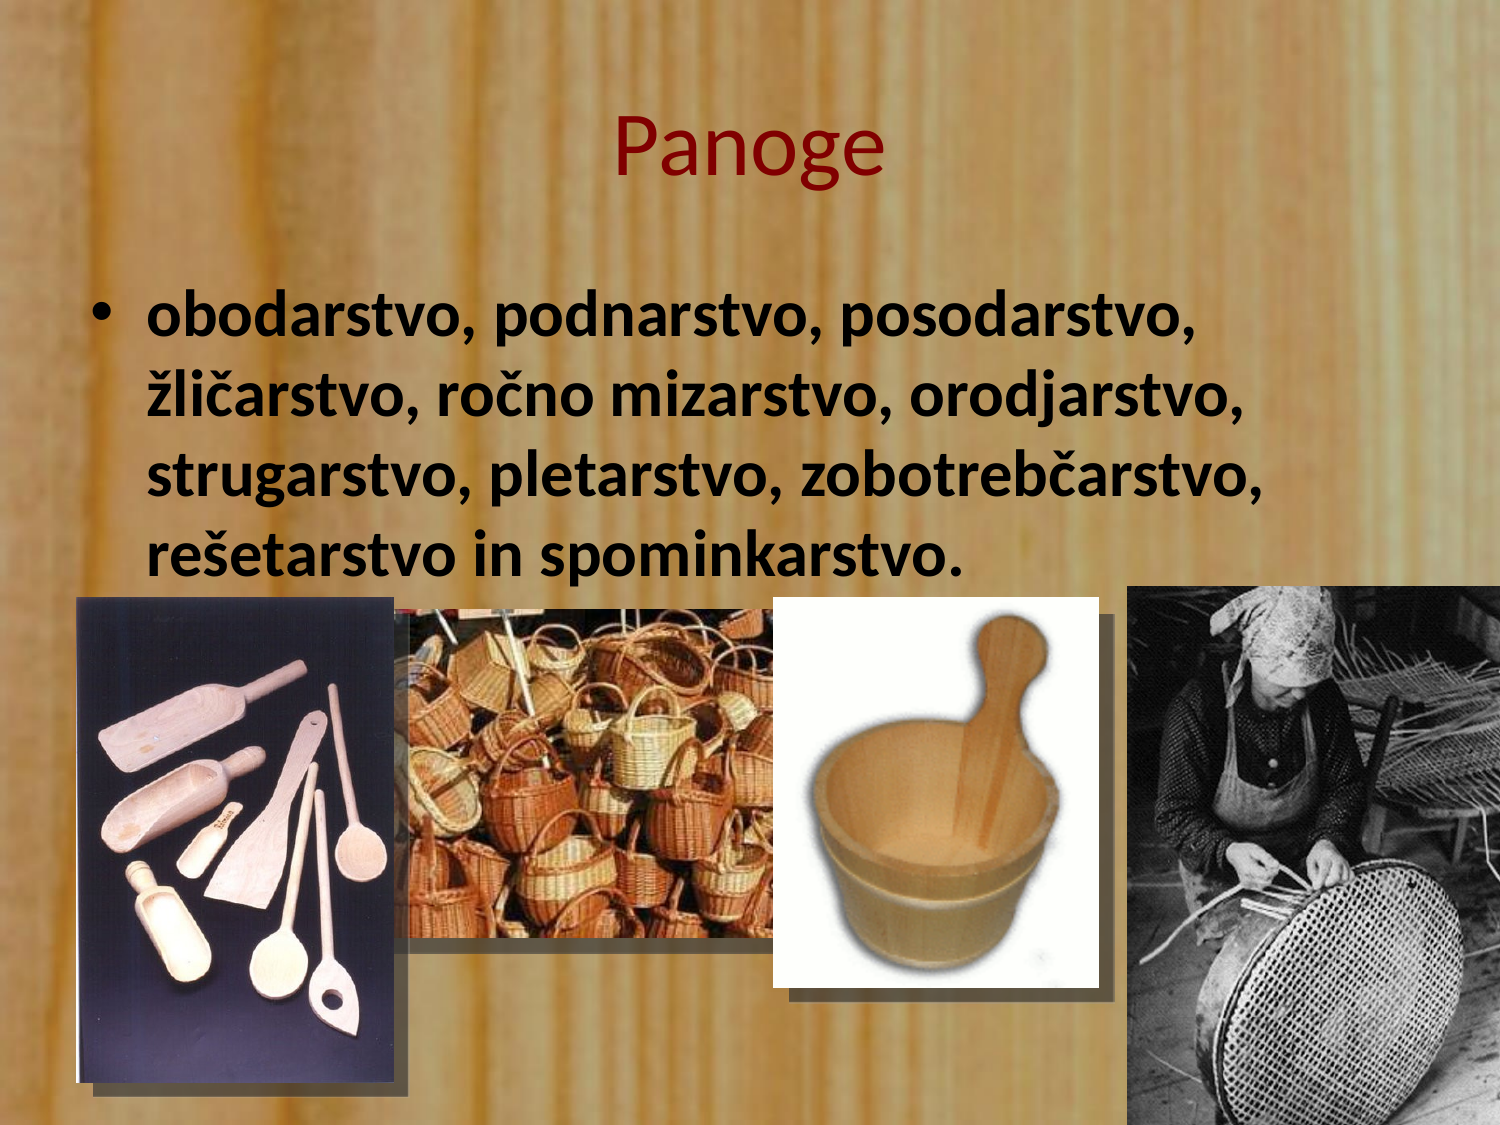

# Panoge
obodarstvo, podnarstvo, posodarstvo, žličarstvo, ročno mizarstvo, orodjarstvo, strugarstvo, pletarstvo, zobotrebčarstvo, rešetarstvo in spominkarstvo.